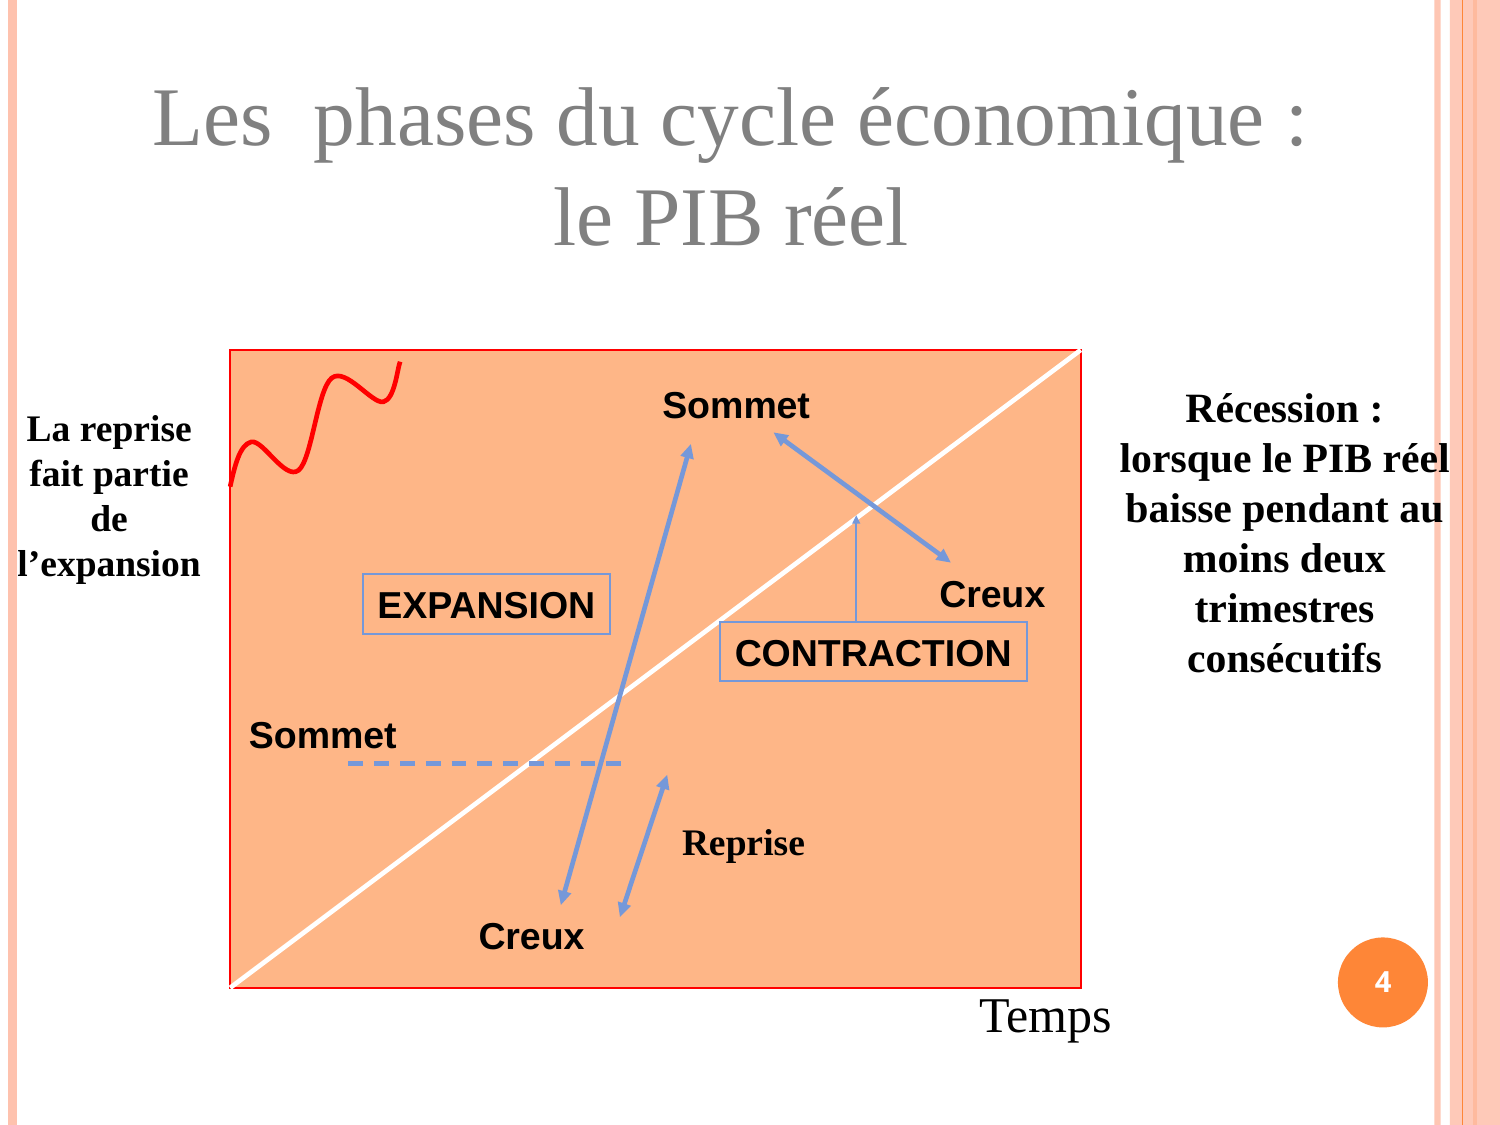

Les phases du cycle économique : le PIB réel
Sommet
Creux
Sommet
Creux
Récession : lorsque le PIB réel baisse pendant au moins deux trimestres consécutifs
La reprise
fait partie
de
l’expansion
CONTRACTION
EXPANSION
Reprise
Temps